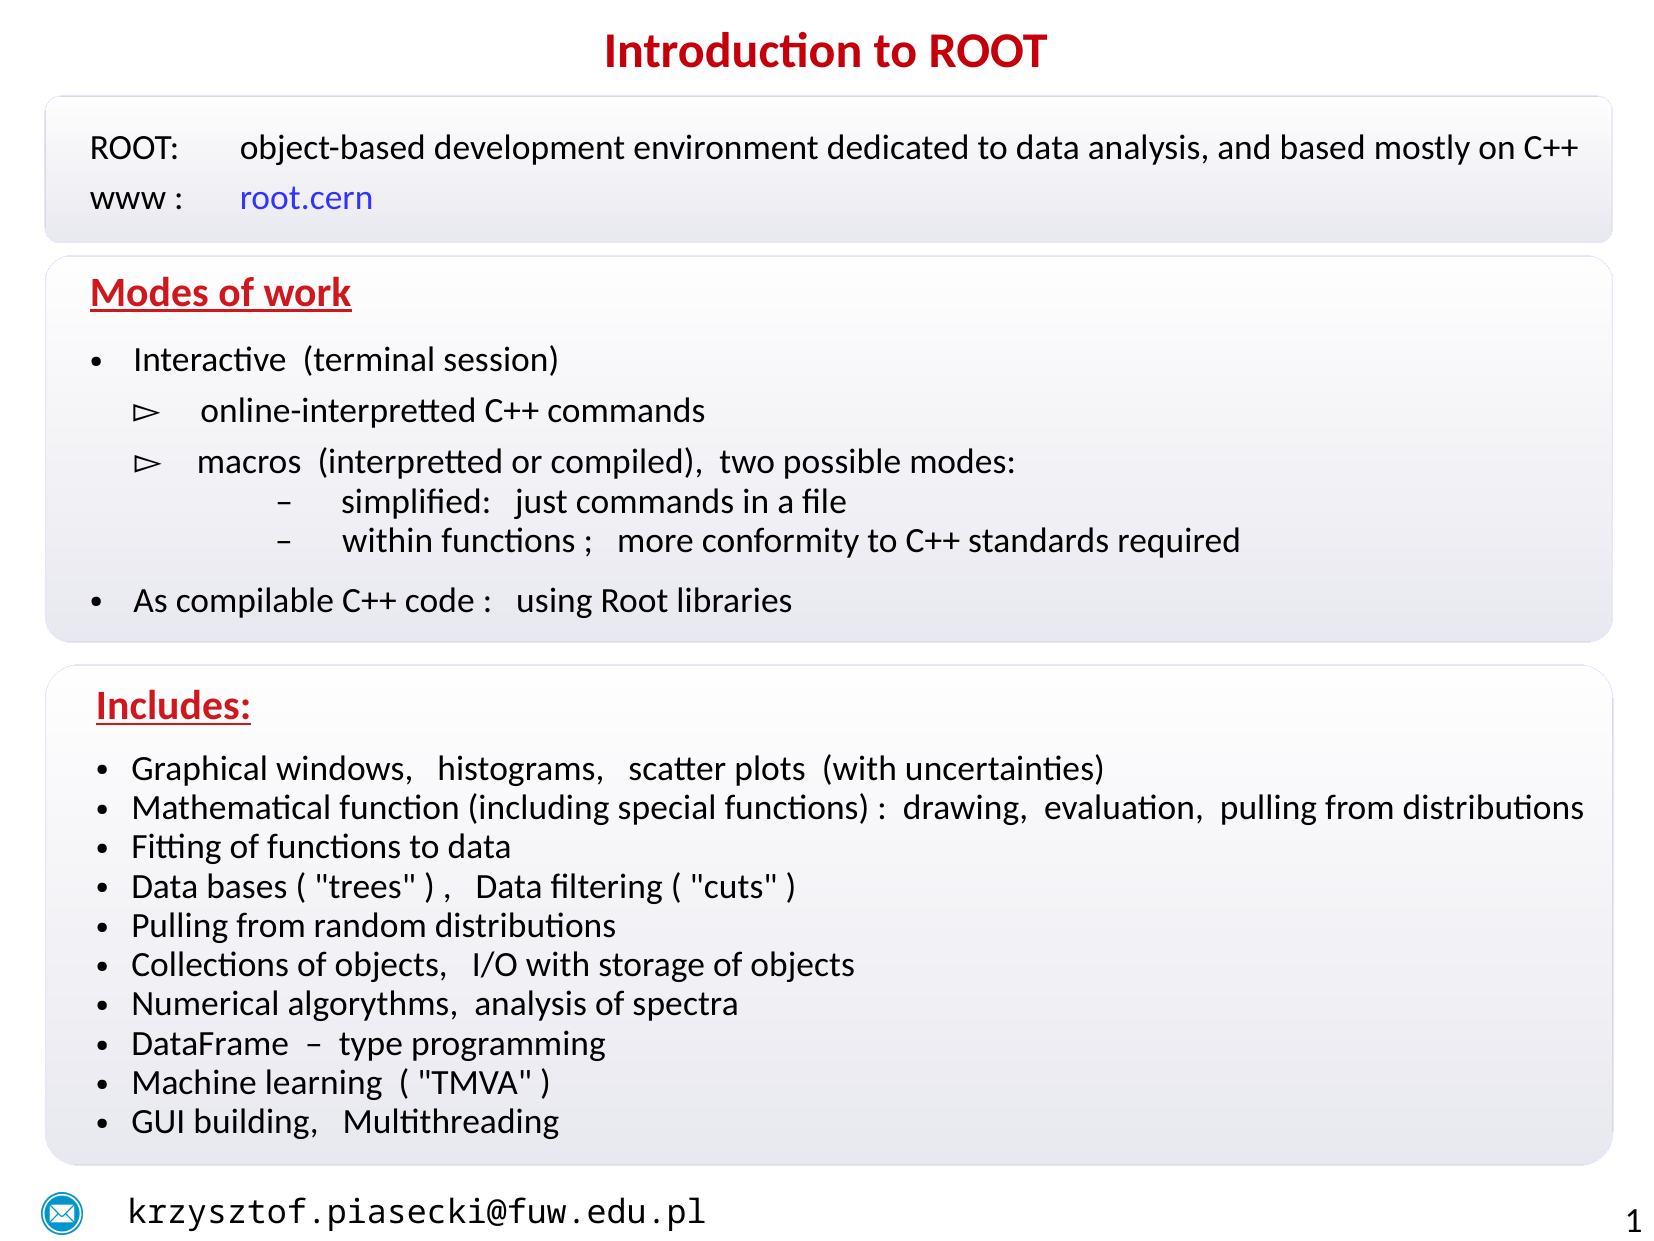

Introduction to ROOT
ROOT:	object-based development environment dedicated to data analysis, and based mostly on C++
www :	root.cern
Modes of work
 Interactive (terminal session)
 ▻	online-interpretted C++ commands
 ▻	 macros (interpretted or compiled), two possible modes:
		– simplified: just commands in a file
 –	within functions ; more conformity to C++ standards required
 As compilable C++ code : using Root libraries
Includes:
Graphical windows, histograms, scatter plots (with uncertainties)
Mathematical function (including special functions) : drawing, evaluation, pulling from distributions
Fitting of functions to data
Data bases ( "trees" ) , Data filtering ( "cuts" )
Pulling from random distributions
Collections of objects, I/O with storage of objects
Numerical algorythms, analysis of spectra
DataFrame – type programming
Machine learning ( "TMVA" )
GUI building, Multithreading
krzysztof.piasecki@fuw.edu.pl